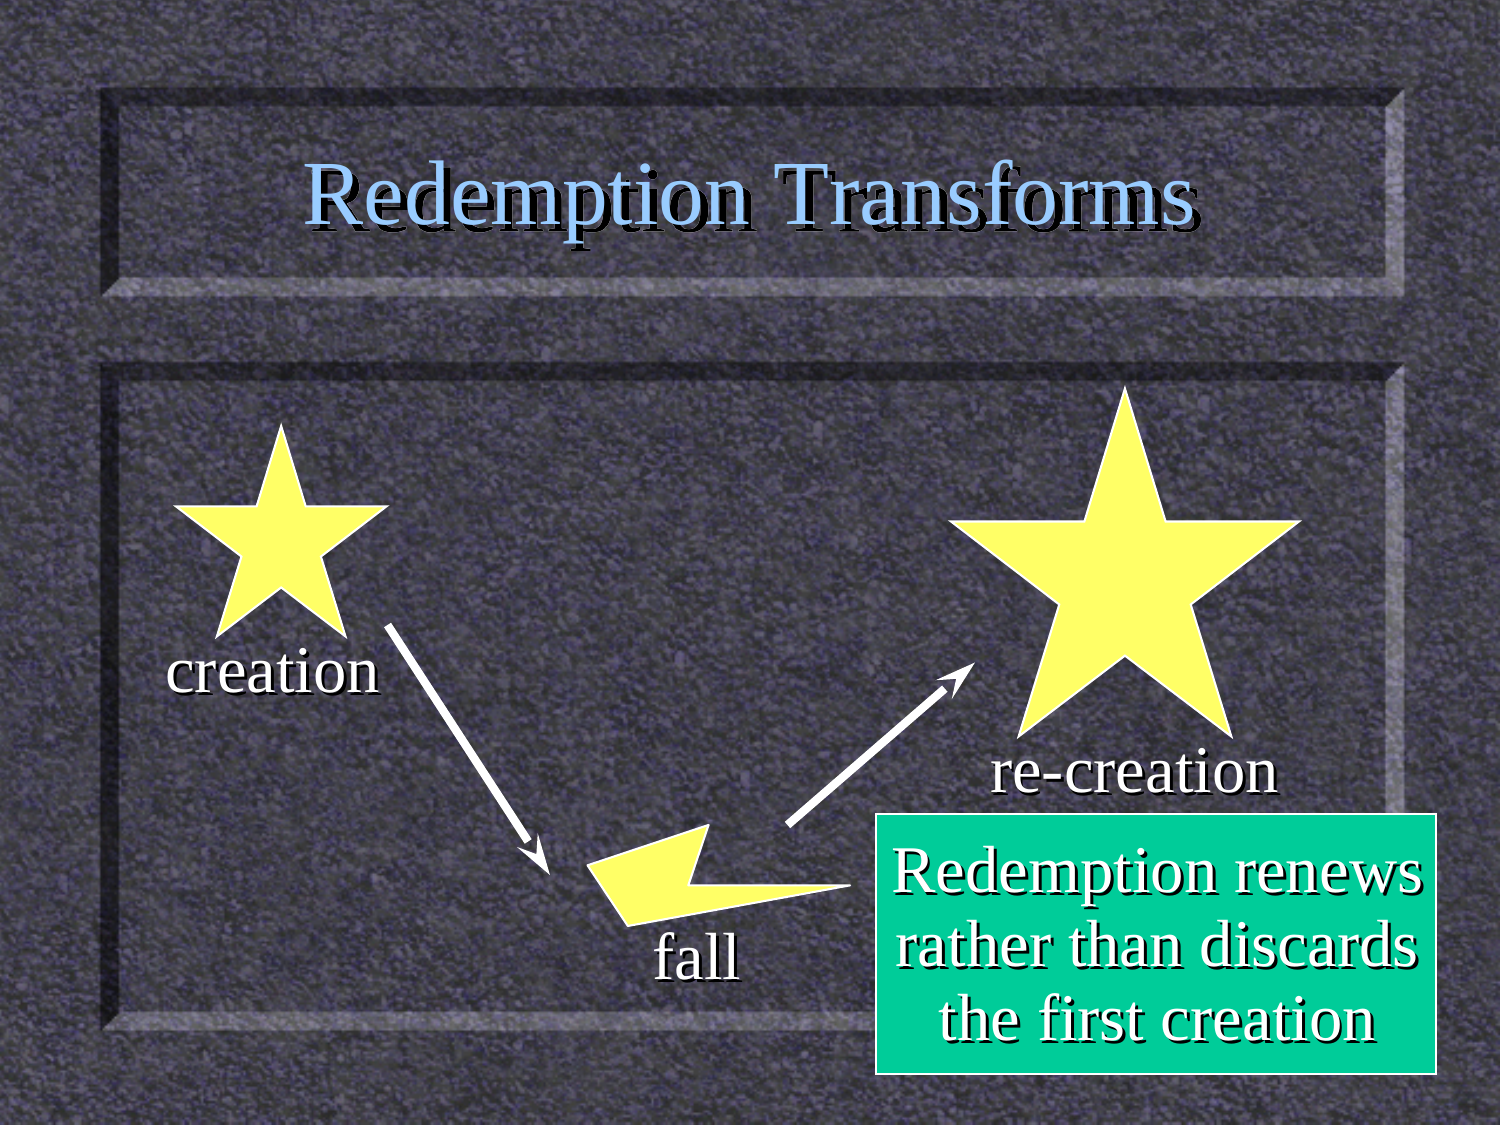

# Redemption Transforms
creation
re-creation
Redemption renews
rather than discards
the first creation
fall